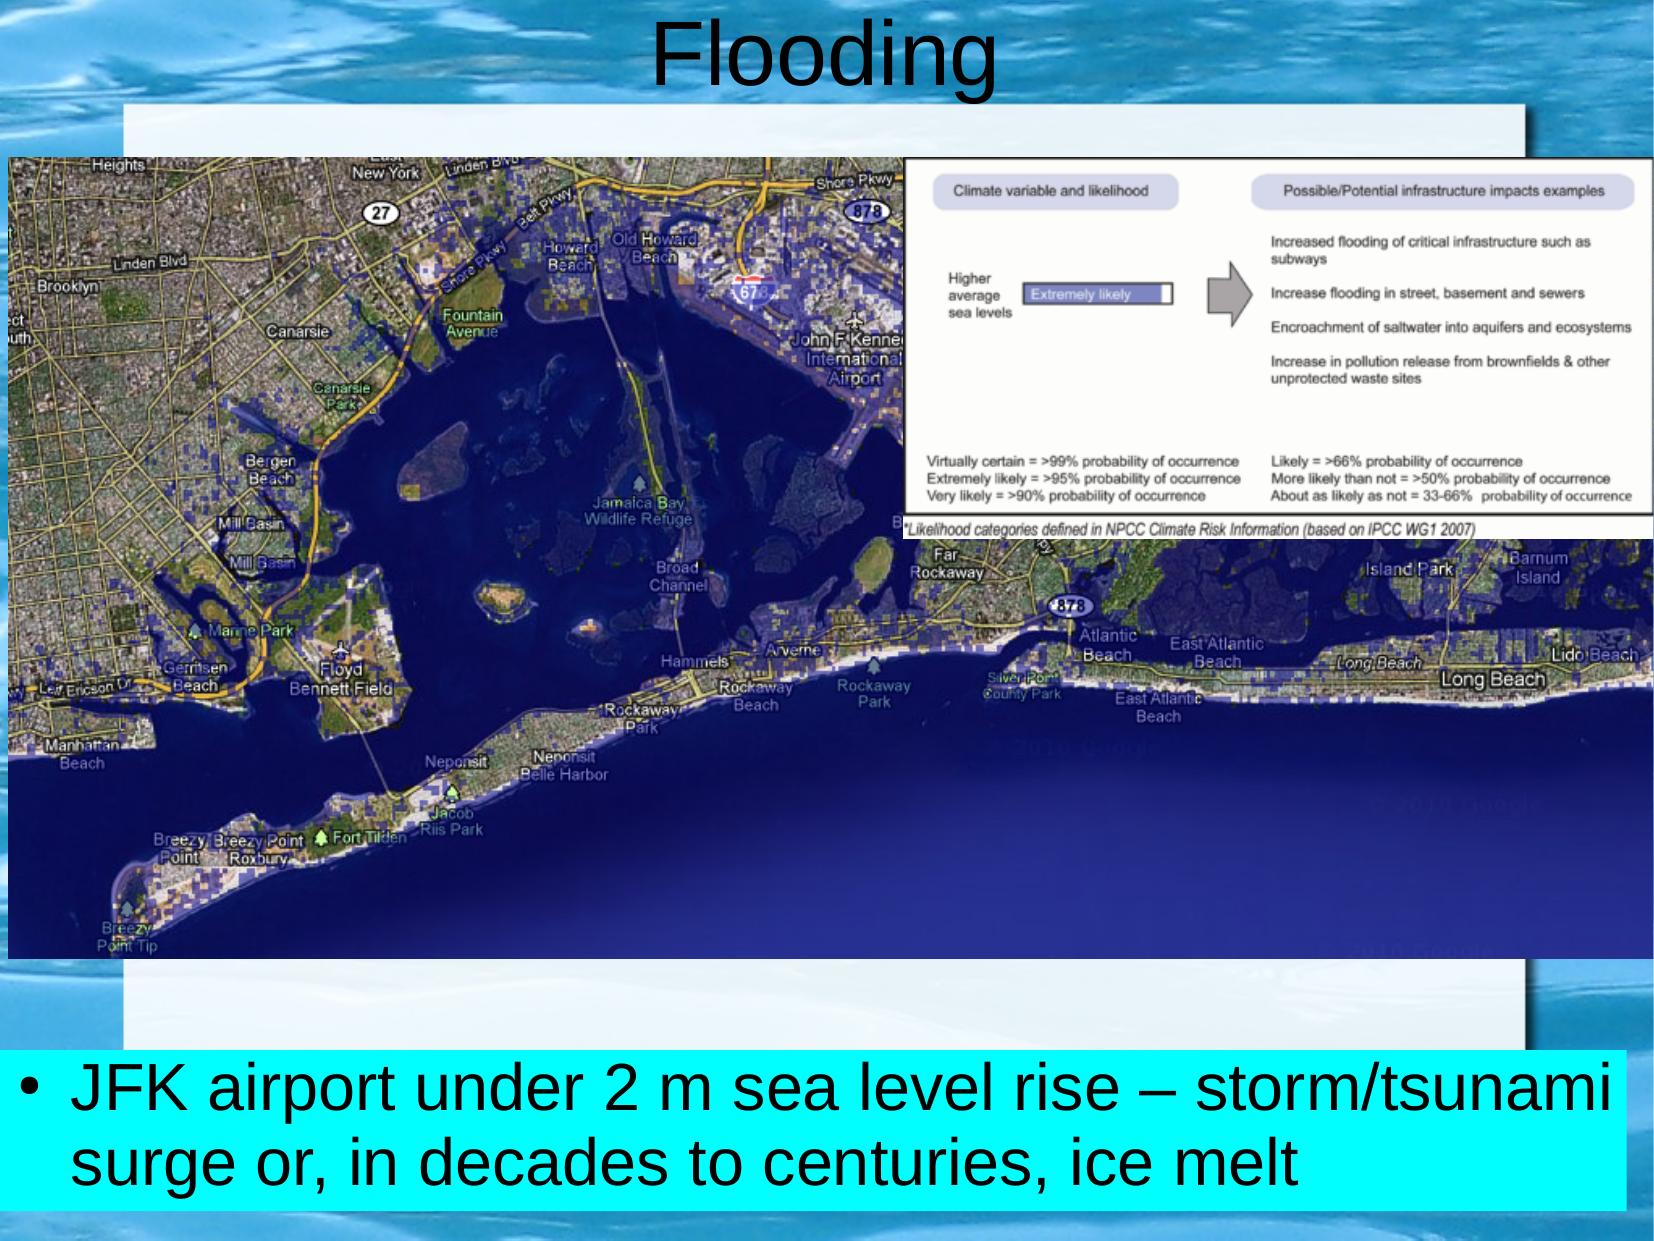

# Flooding
JFK airport under 2 m sea level rise – storm/tsunami surge or, in decades to centuries, ice melt